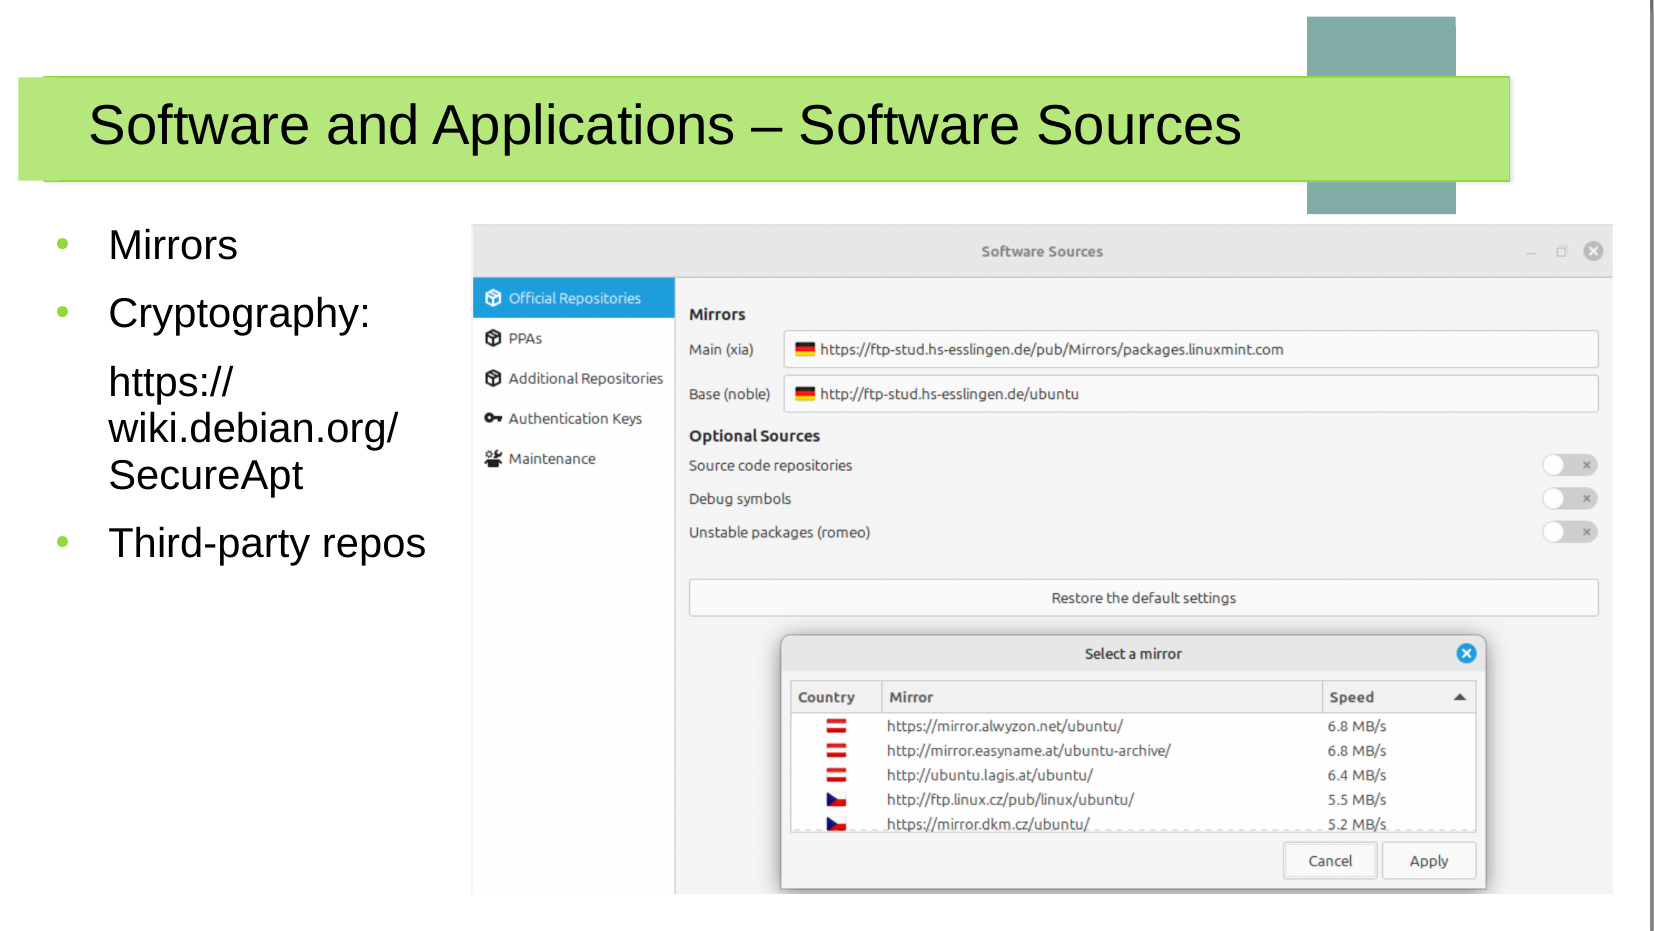

# Software and Applications – Software Sources
Mirrors
Cryptography:
https://wiki.debian.org/SecureApt
Third-party repos